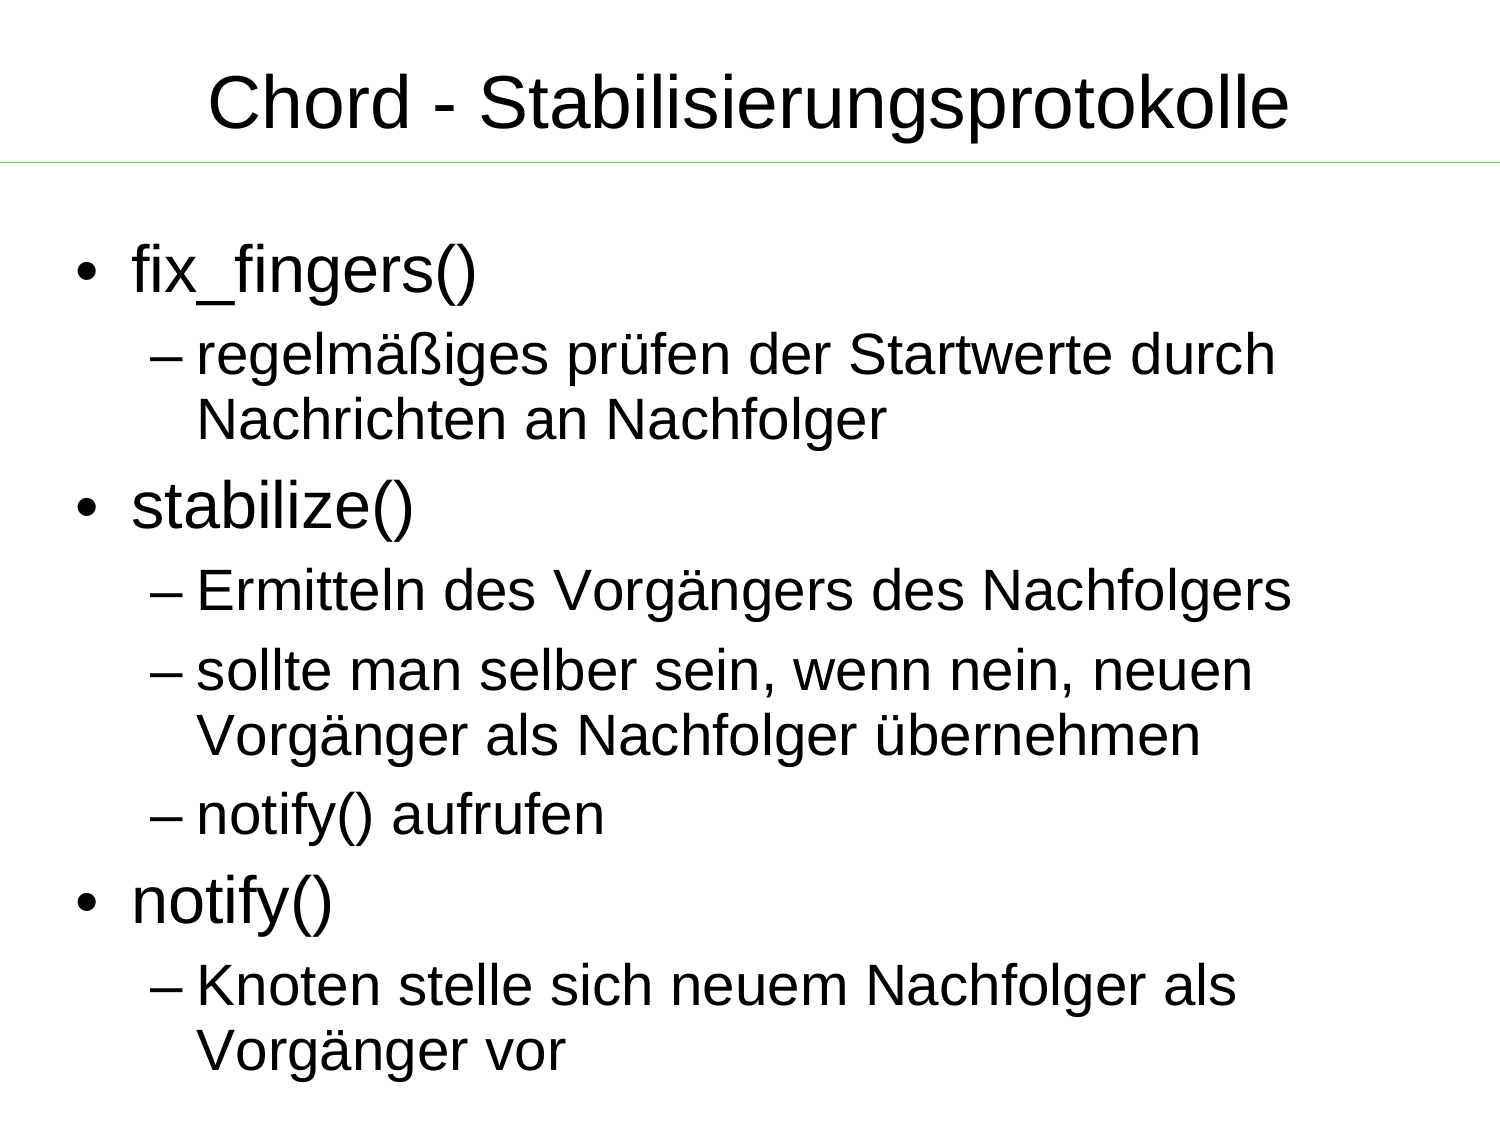

# Chord - Stabilisierungsprotokolle
fix_fingers()
regelmäßiges prüfen der Startwerte durch Nachrichten an Nachfolger
stabilize()
Ermitteln des Vorgängers des Nachfolgers
sollte man selber sein, wenn nein, neuen Vorgänger als Nachfolger übernehmen
notify() aufrufen
notify()
Knoten stelle sich neuem Nachfolger als Vorgänger vor